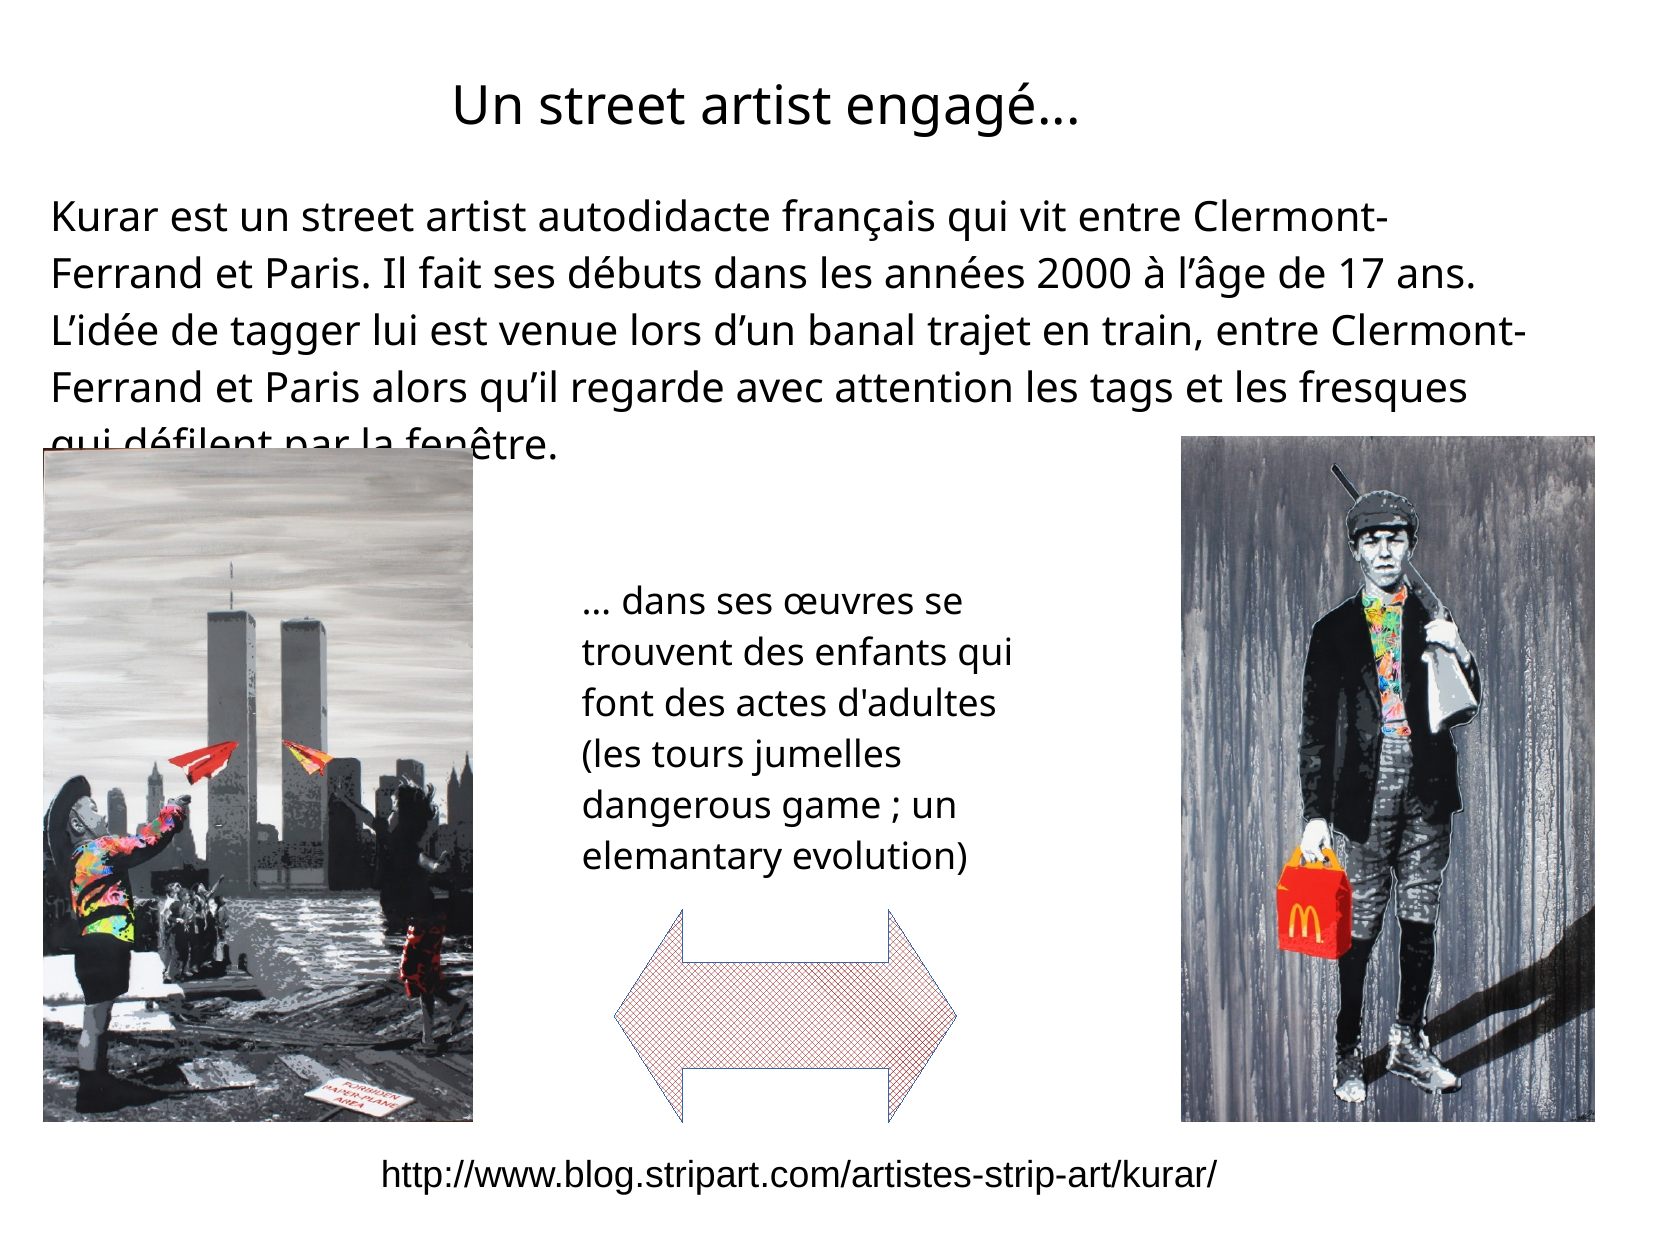

Un street artist engagé...
Kurar est un street artist autodidacte français qui vit entre Clermont-Ferrand et Paris. Il fait ses débuts dans les années 2000 à l’âge de 17 ans. L’idée de tagger lui est venue lors d’un banal trajet en train, entre Clermont-Ferrand et Paris alors qu’il regarde avec attention les tags et les fresques qui défilent par la fenêtre.
… dans ses œuvres se trouvent des enfants qui font des actes d'adultes (les tours jumelles dangerous game ; un elemantary evolution)
http://www.blog.stripart.com/artistes-strip-art/kurar/